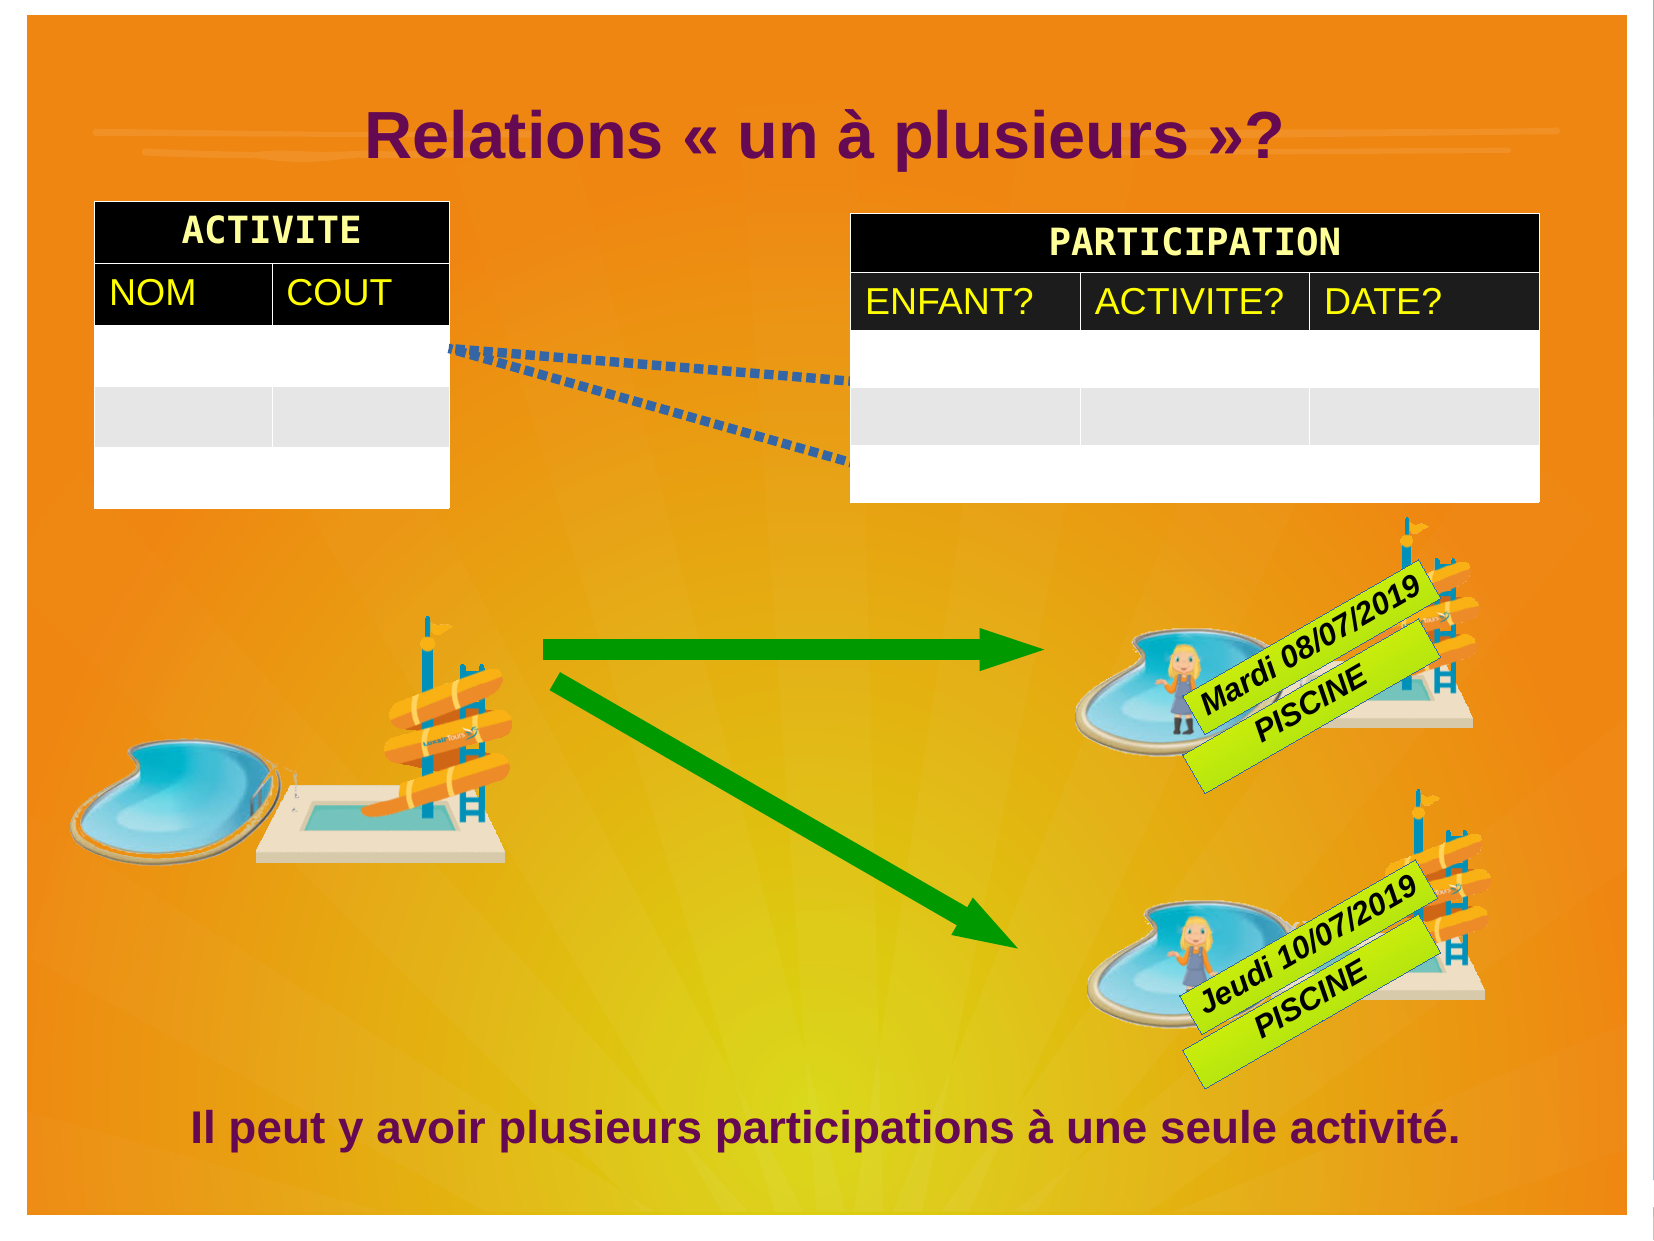

Relations « un à plusieurs »?
| ACTIVITE | |
| --- | --- |
| NOM | COUT |
| | |
| | |
| | |
| PARTICIPATION | | |
| --- | --- | --- |
| ENFANT? | ACTIVITE? | DATE? |
| | | |
| | | |
| | | |
Mardi 08/07/2019
Jeudi 10/07/2019
PISCINE
PISCINE
Il peut y avoir plusieurs participations à une seule activité.